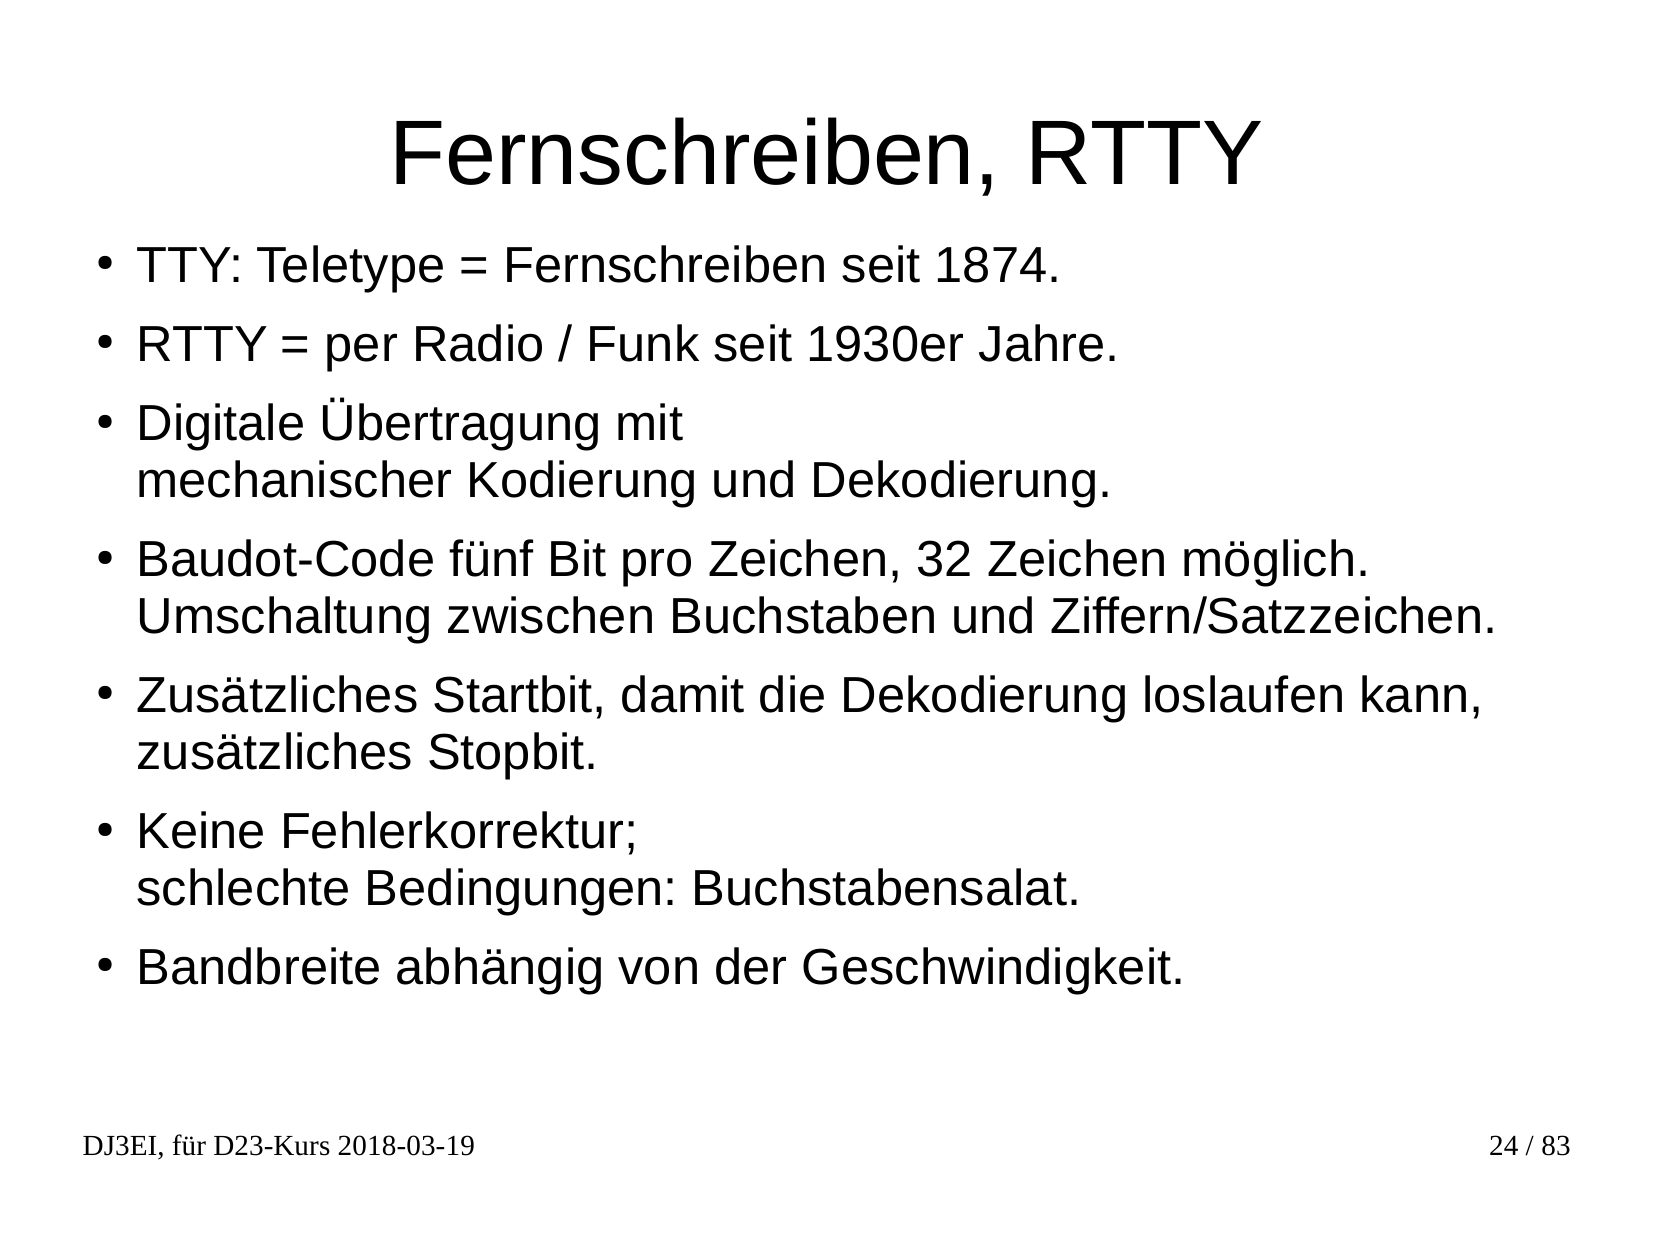

# Fernschreiben, RTTY
TTY: Teletype = Fernschreiben seit 1874.
RTTY = per Radio / Funk seit 1930er Jahre.
Digitale Übertragung mit
mechanischer Kodierung und Dekodierung.
Baudot-Code fünf Bit pro Zeichen, 32 Zeichen möglich.
Umschaltung zwischen Buchstaben und Ziffern/Satzzeichen.
Zusätzliches Startbit, damit die Dekodierung loslaufen kann, zusätzliches Stopbit.
Keine Fehlerkorrektur;
schlechte Bedingungen: Buchstabensalat.
Bandbreite abhängig von der Geschwindigkeit.
24